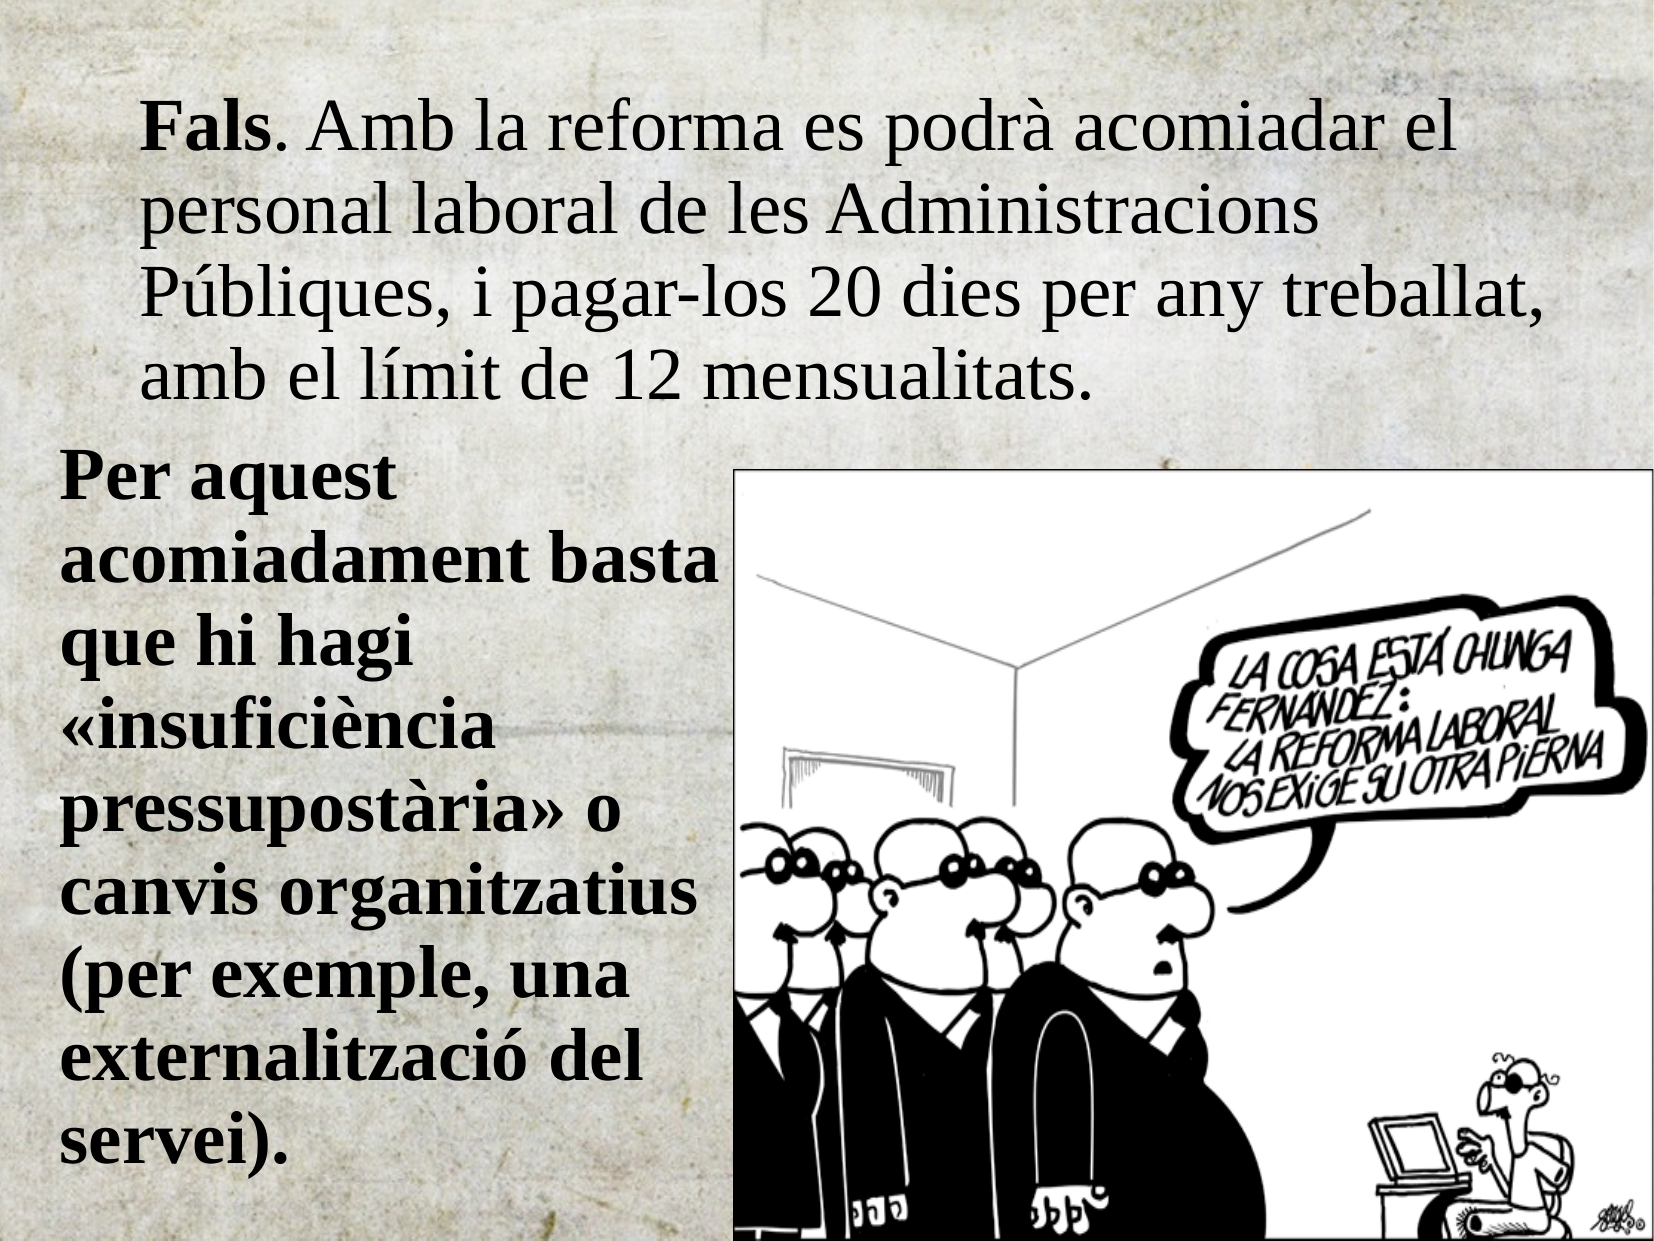

# Fals. Amb la reforma es podrà acomiadar el personal laboral de les Administracions Públiques, i pagar-los 20 dies per any treballat, amb el límit de 12 mensualitats.
Per aquest acomiadament basta que hi hagi «insuficiència pressupostària» o canvis organitzatius (per exemple, una externalització del servei).